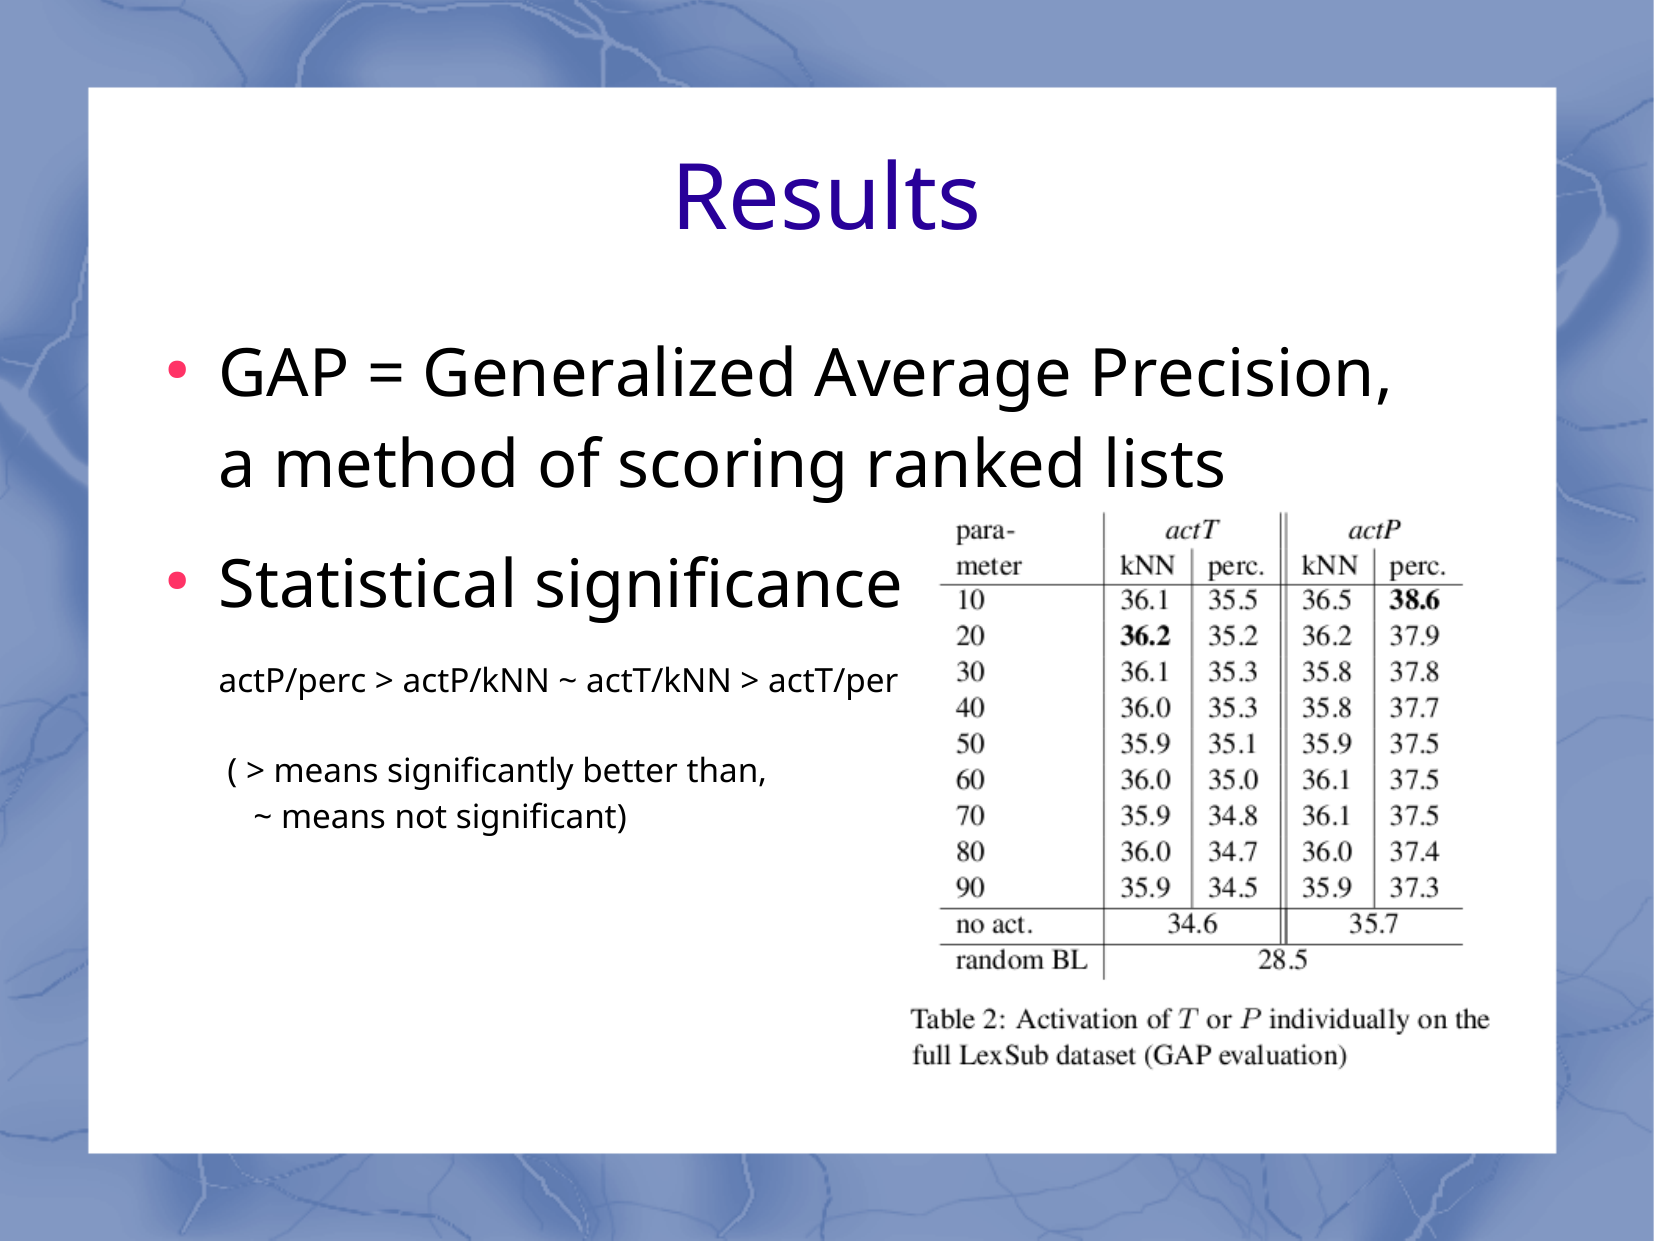

# Results
GAP = Generalized Average Precision,
a method of scoring ranked lists
Statistical significance:
actP/perc > actP/kNN ~ actT/kNN > actT/perc
 ( > means significantly better than,
 ~ means not significant)